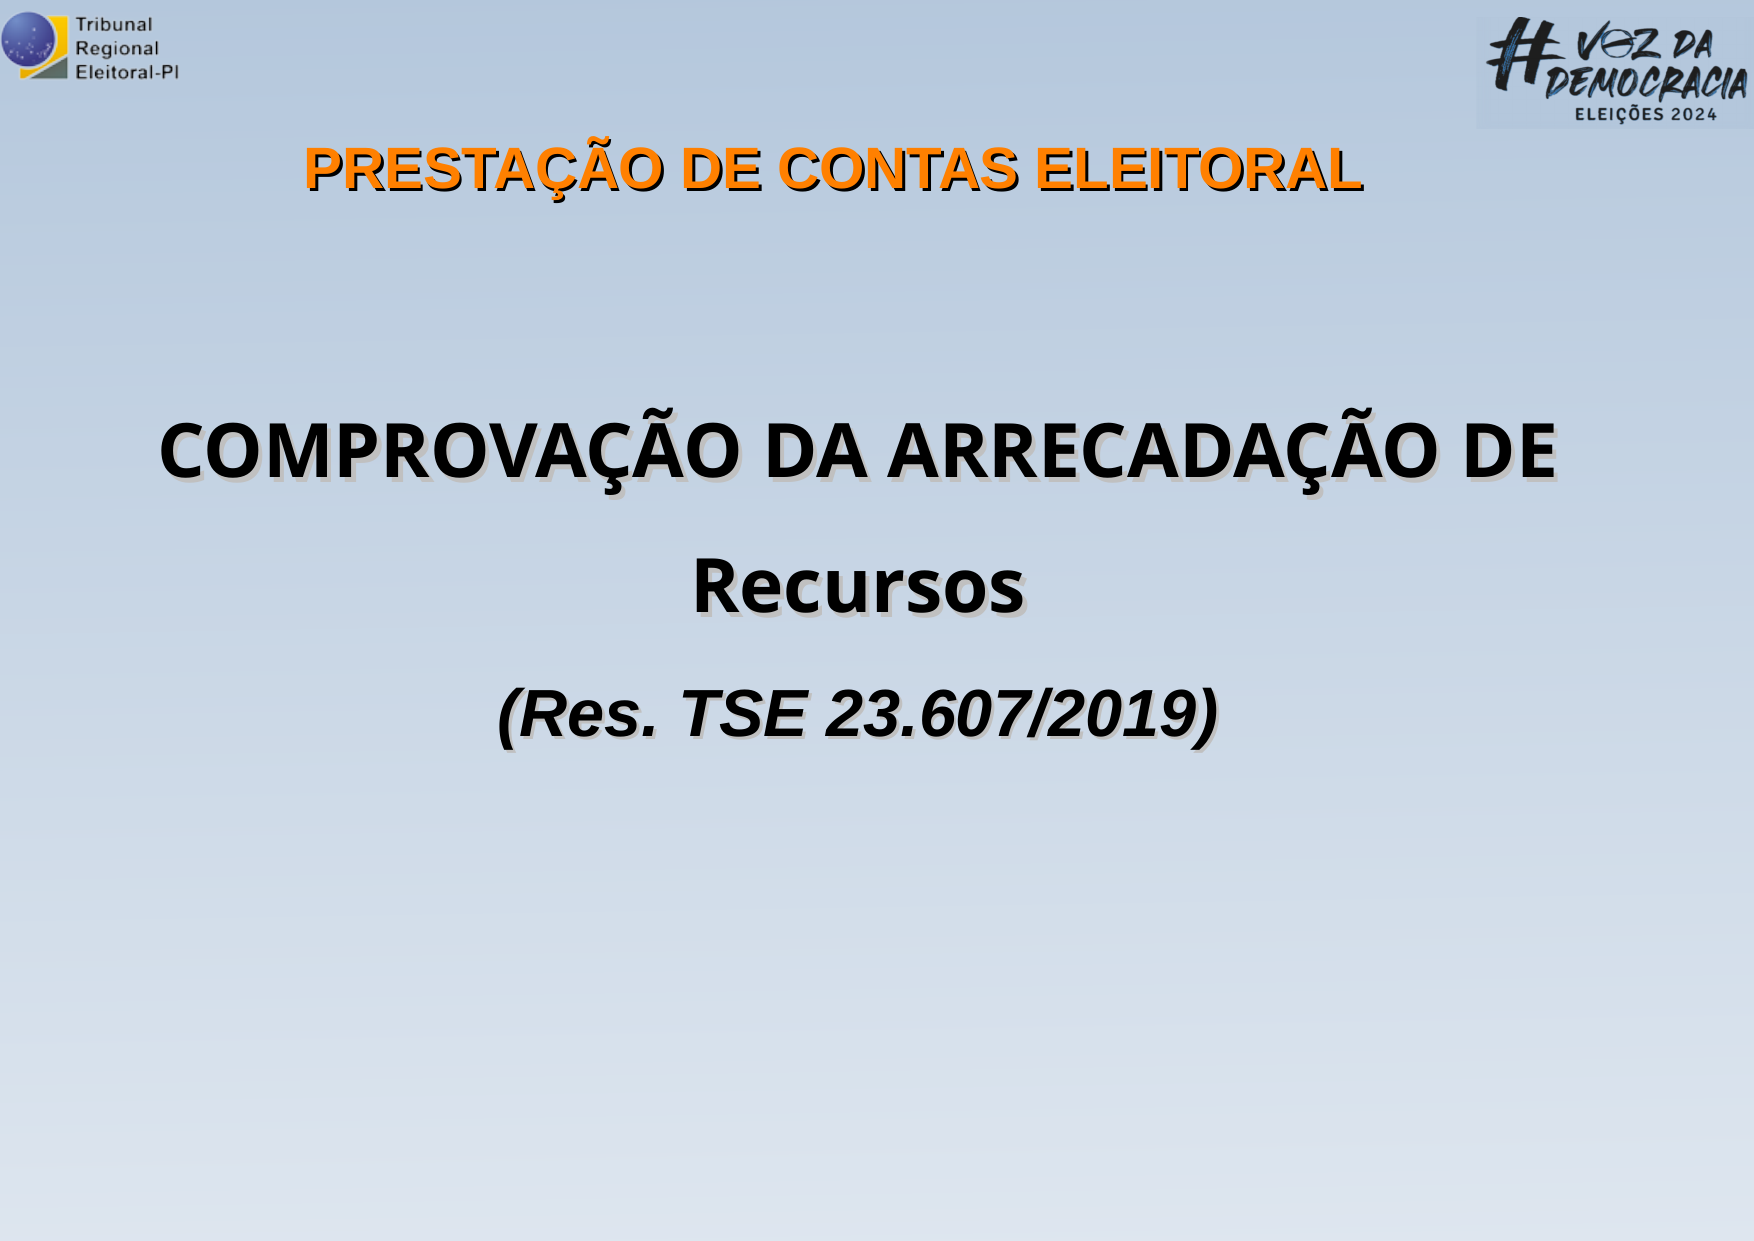

PRESTAÇÃO DE CONTAS ELEITORAL
# COMPROVAÇÃO DA ARRECADAÇÃO DE Recursos
(Res. TSE 23.607/2019)